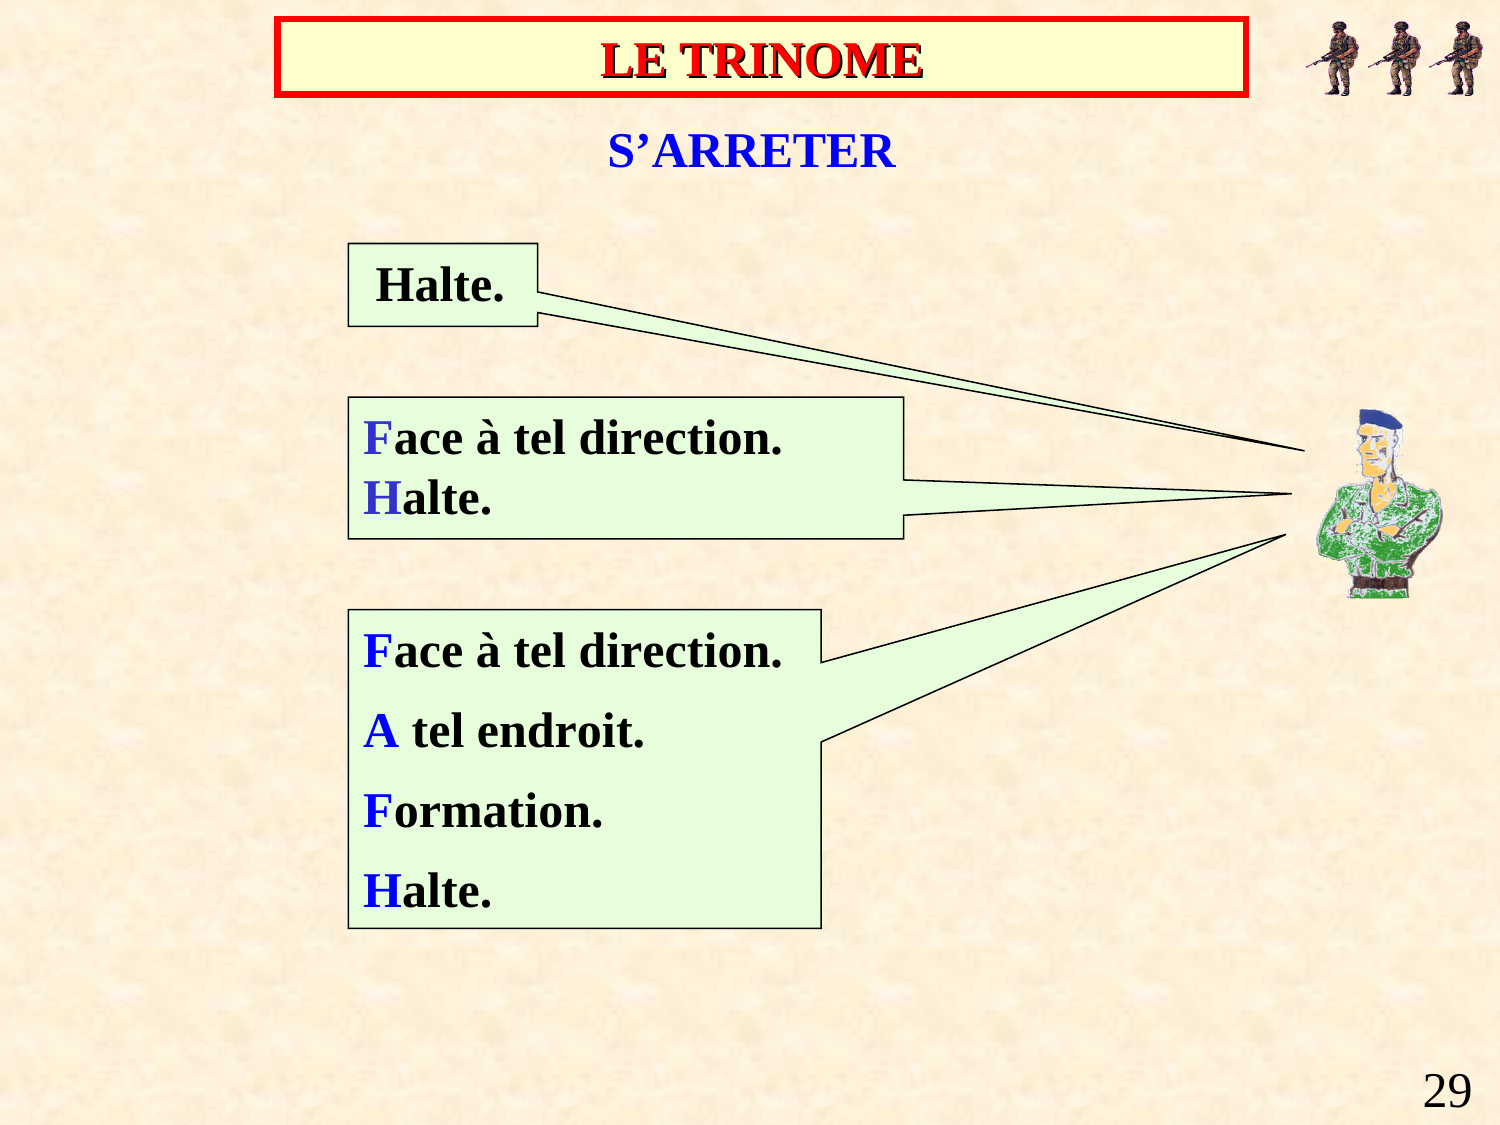

LE TRINOME
S’ARRETER
 Halte.
Face à tel direction.
Halte.
Face à tel direction.
A tel endroit.
Formation.
Halte.
29